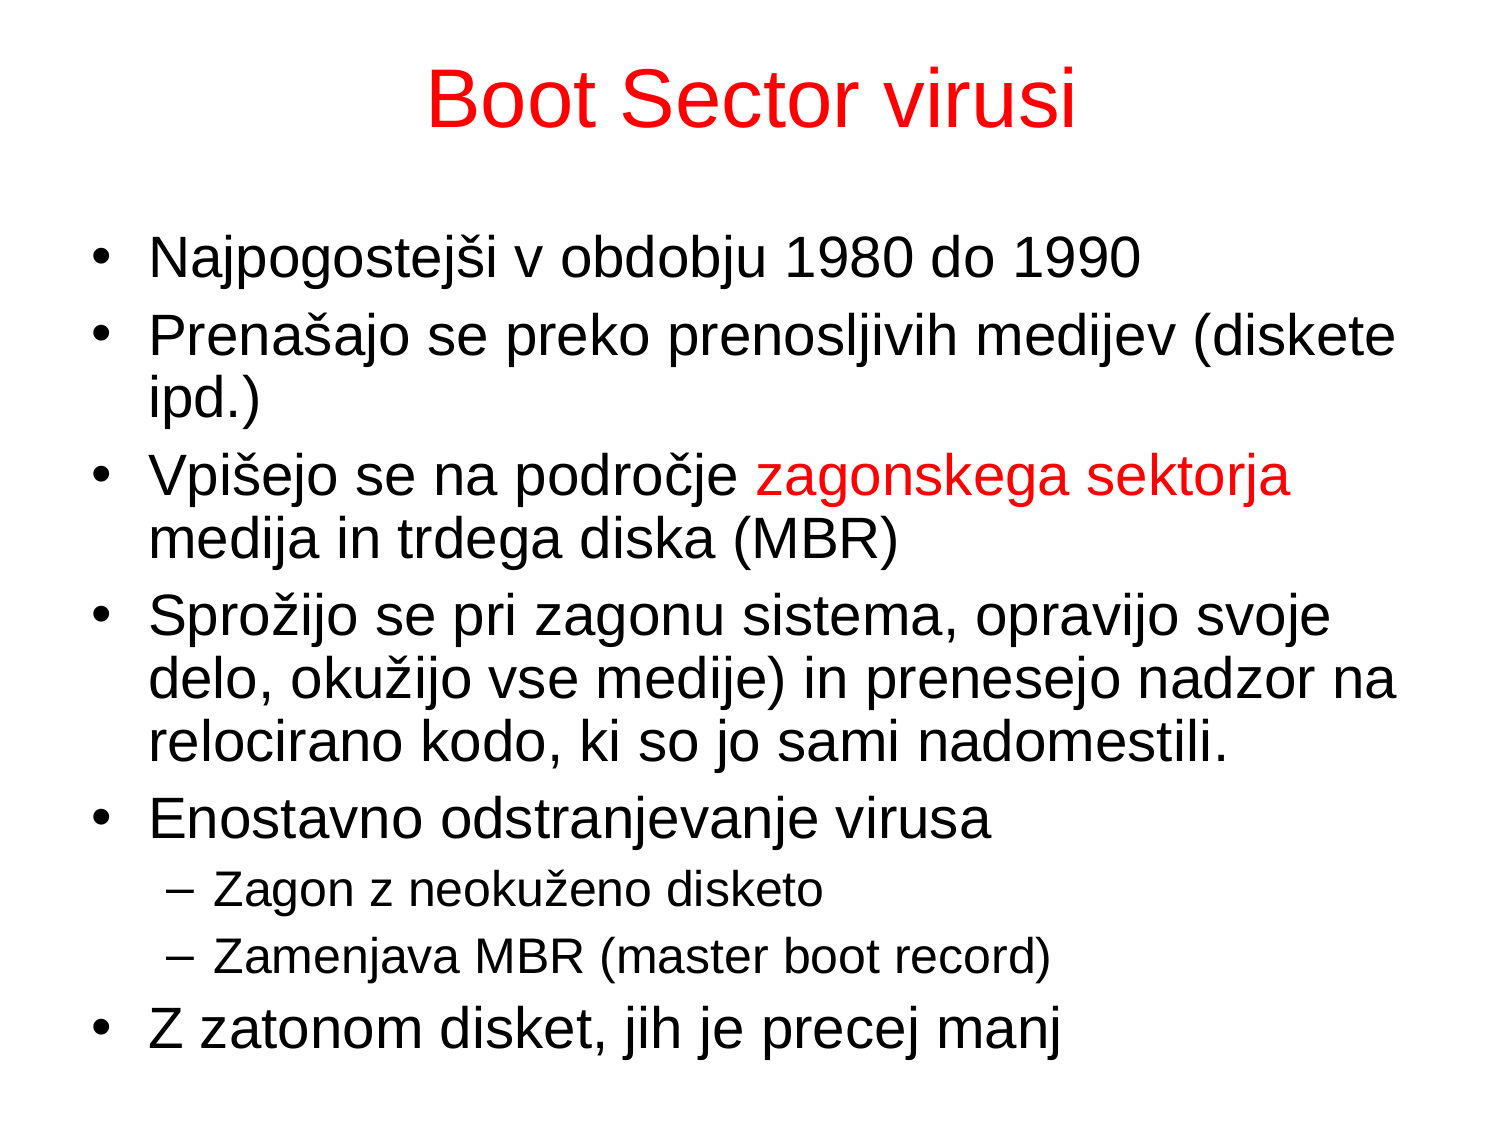

# Boot Sector virusi
Najpogostejši v obdobju 1980 do 1990
Prenašajo se preko prenosljivih medijev (diskete ipd.)
Vpišejo se na področje zagonskega sektorja medija in trdega diska (MBR)
Sprožijo se pri zagonu sistema, opravijo svoje delo, okužijo vse medije) in prenesejo nadzor na relocirano kodo, ki so jo sami nadomestili.
Enostavno odstranjevanje virusa
Zagon z neokuženo disketo
Zamenjava MBR (master boot record)
Z zatonom disket, jih je precej manj